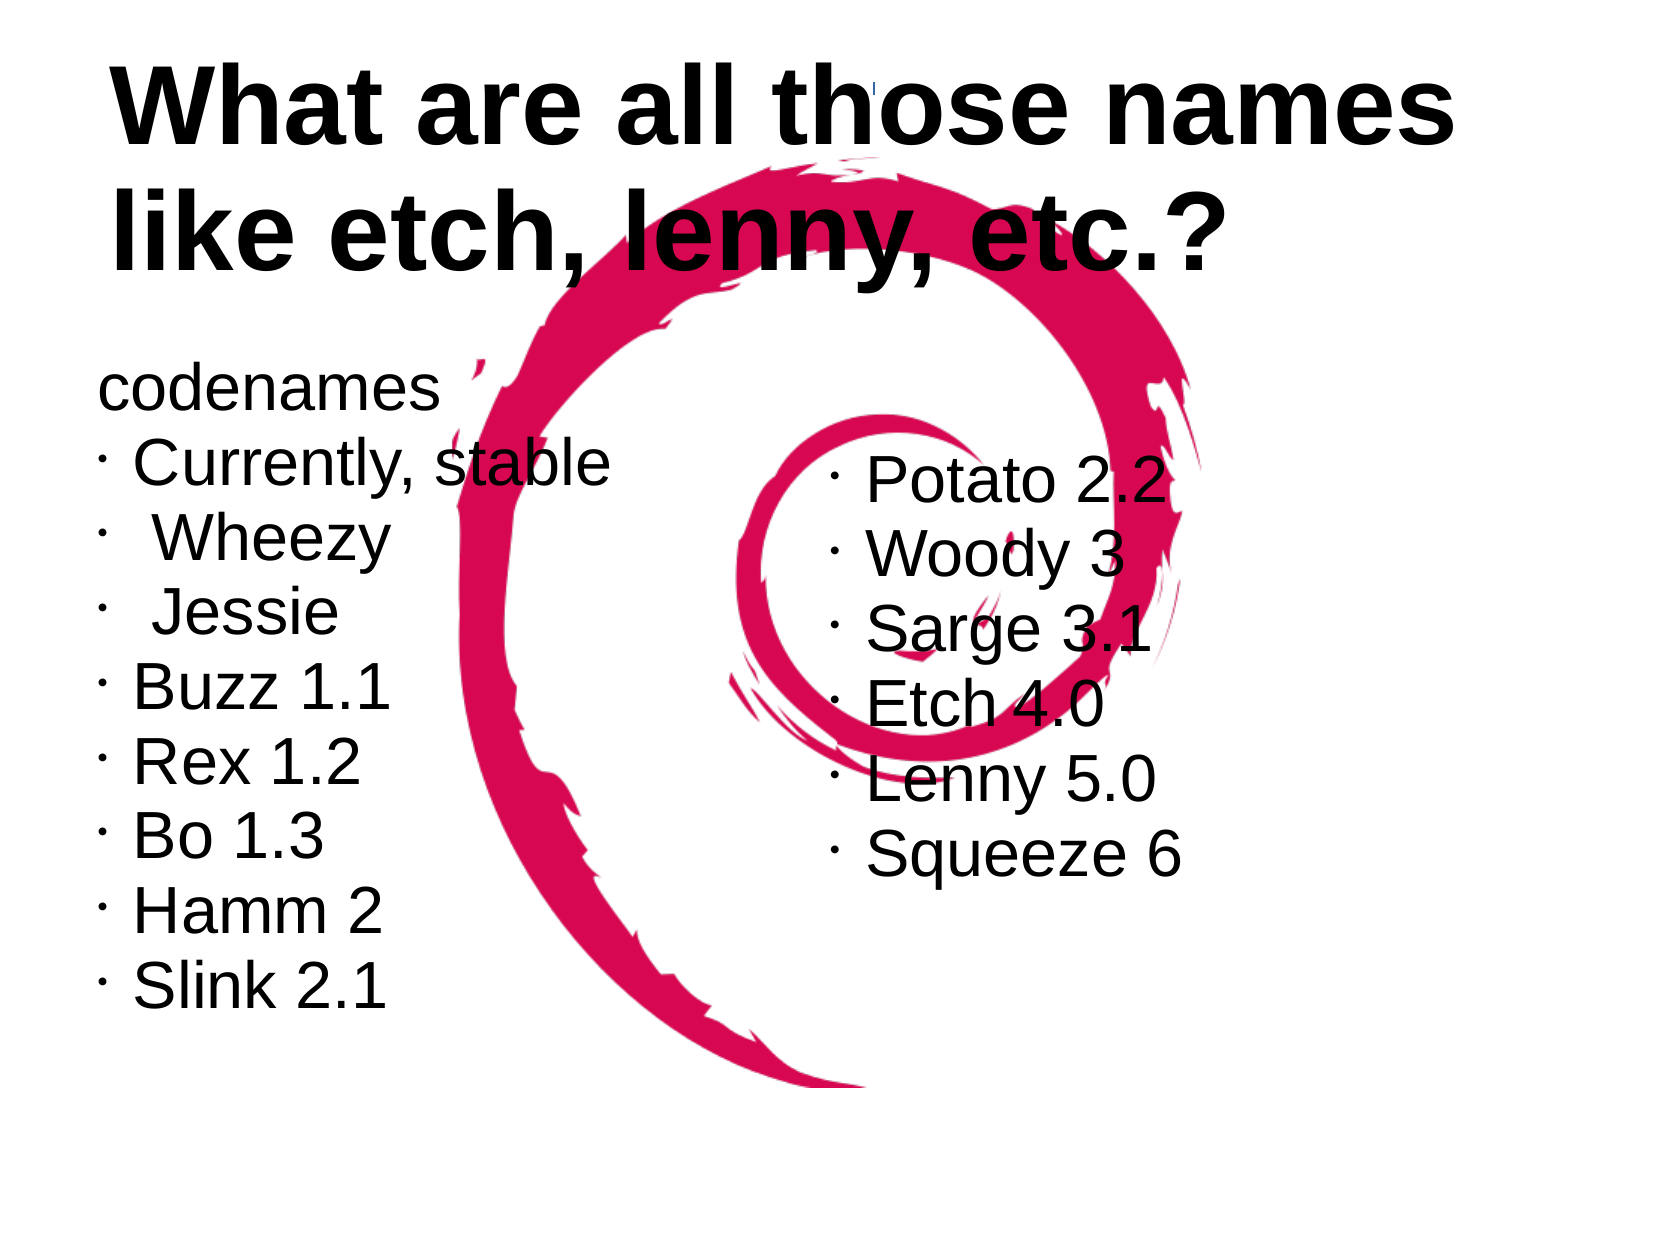

What are all those names like etch, lenny, etc.?
codenames
Currently, stable
 Wheezy
 Jessie
Buzz 1.1
Rex 1.2
Bo 1.3
Hamm 2
Slink 2.1
Potato 2.2
Woody 3
Sarge 3.1
Etch	4.0
Lenny 5.0
Squeeze 6